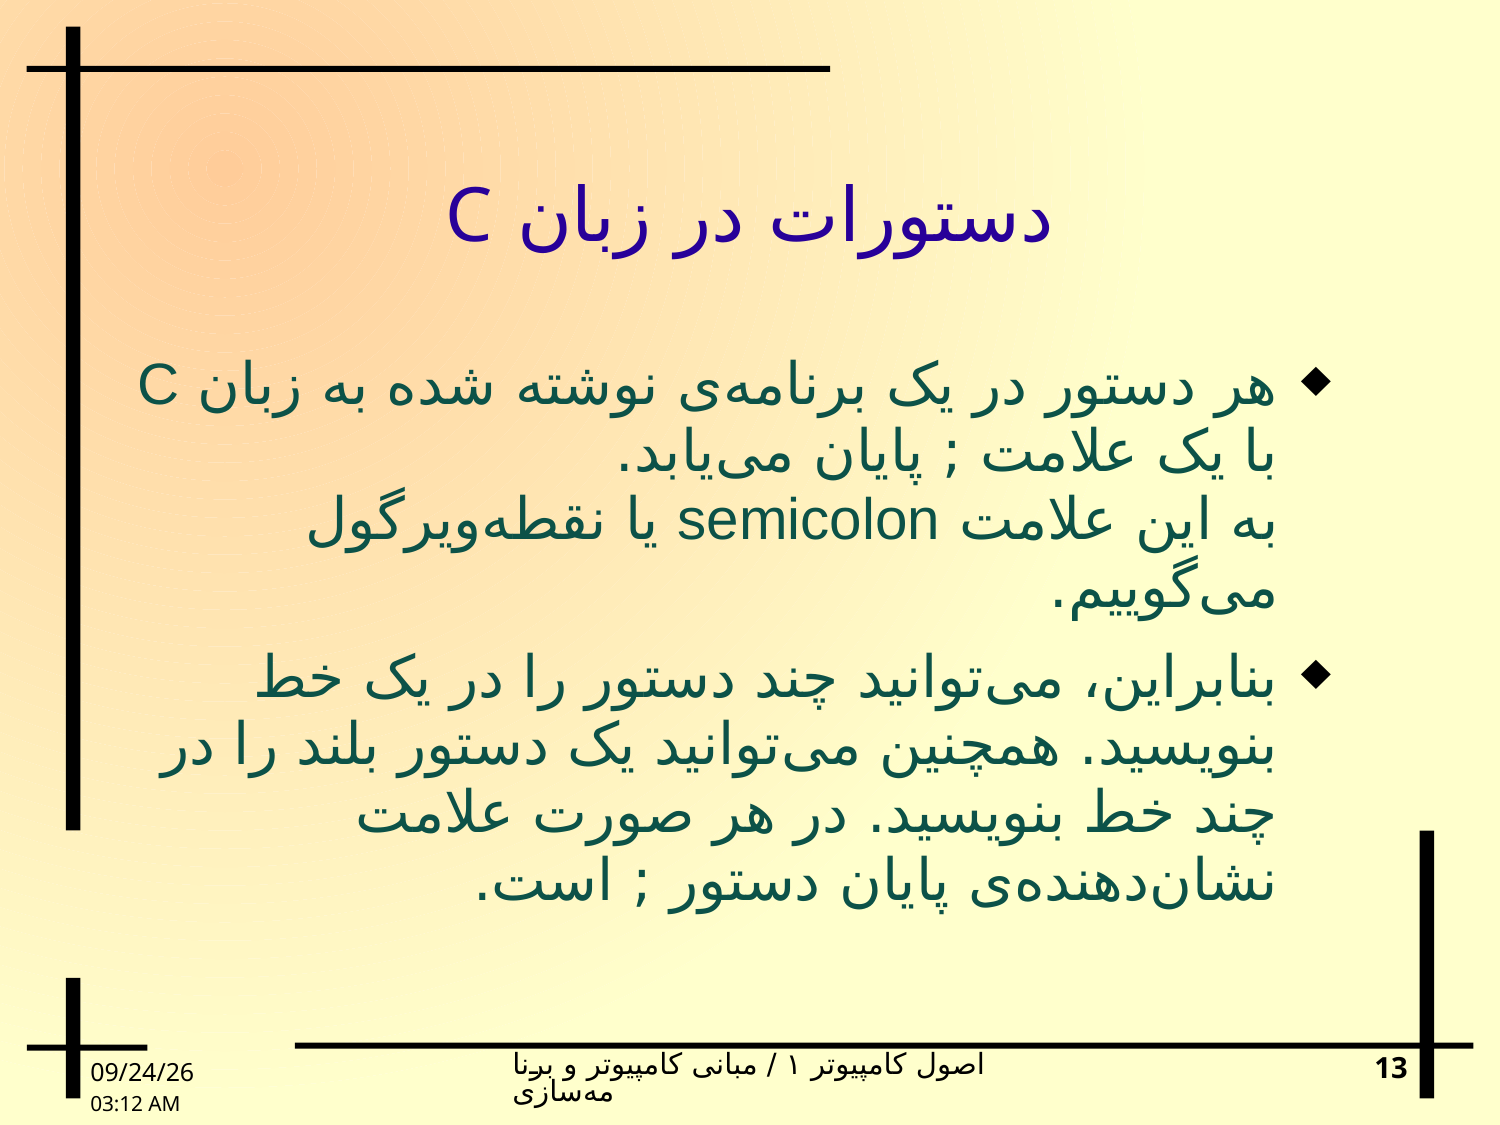

دستورات در زبان C
# هر دستور در یک برنامه‌ی نوشته شده به زبان C با یک علامت ; پایان می‌یابد. به این علامت semicolon یا نقطه‌ویرگول می‌گوییم.
بنابراین، می‌توانید چند دستور را در یک خط بنویسید. همچنین می‌توانید یک دستور بلند را در چند خط بنویسید. در هر صورت علامت نشان‌دهنده‌ی پایان دستور ; است.
اصول کامپیوتر ۱ / مبانی کامپیوتر و برنامه‌سازی
13